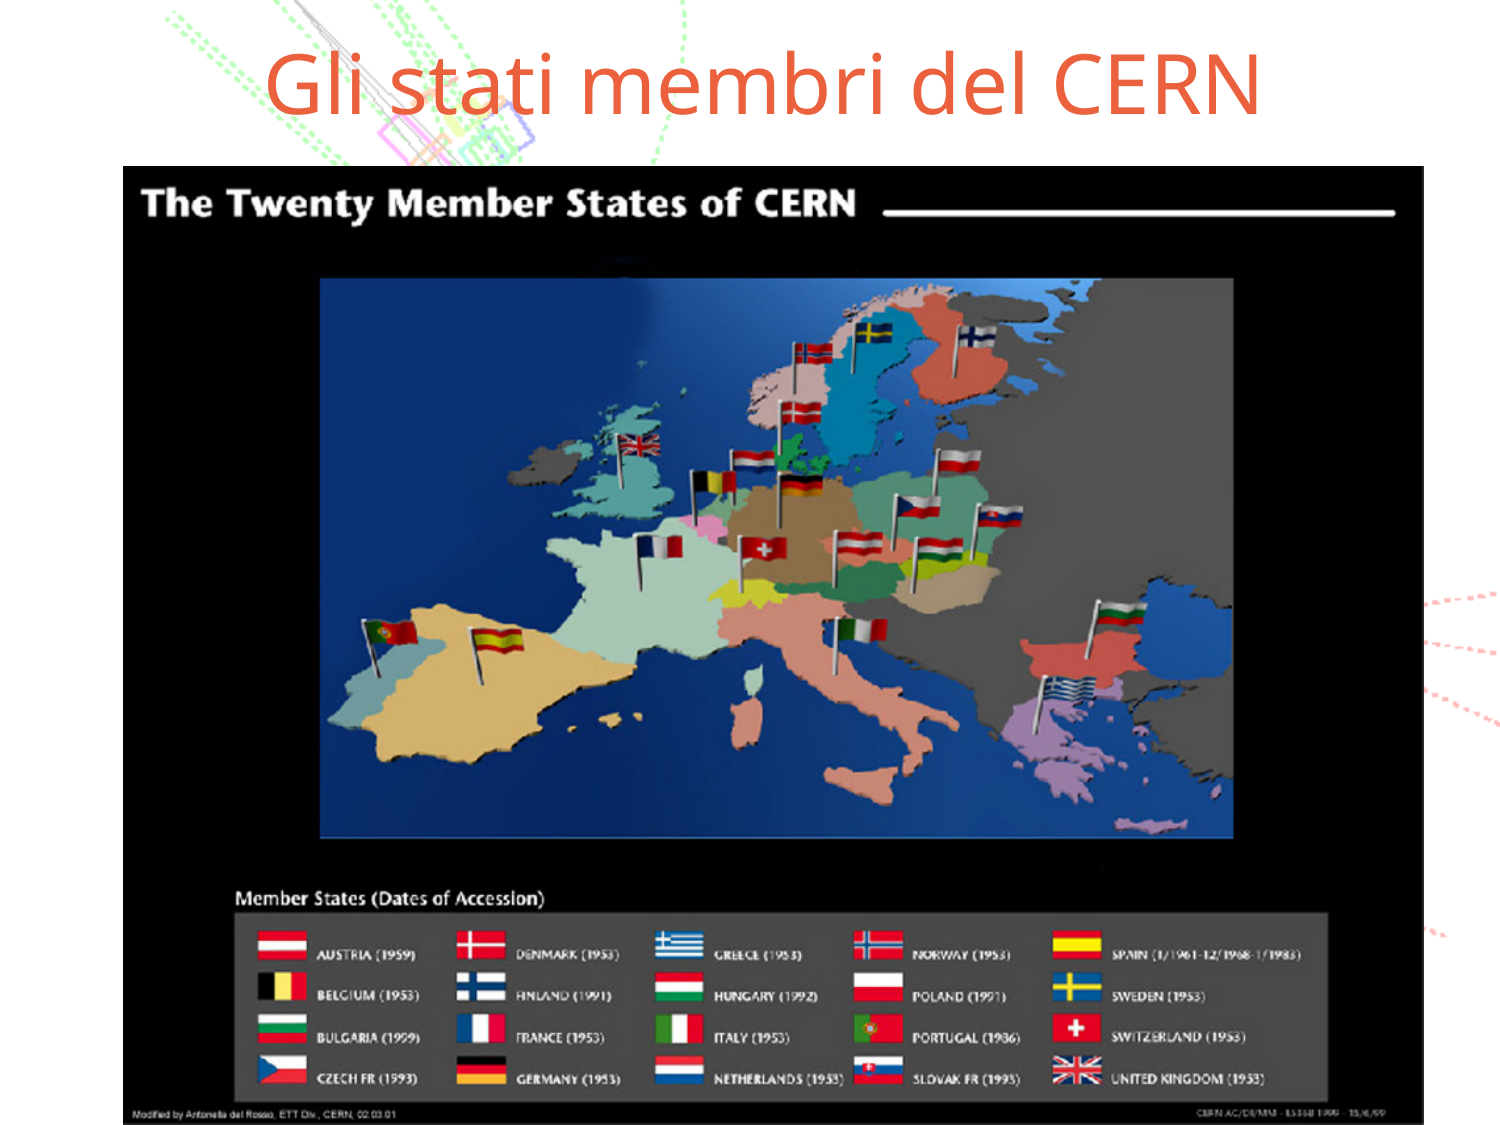

Gli stati membri del CERN
# I Paesi membri
U.Gasparini Incontro @ Curiel 19/5/2010
26